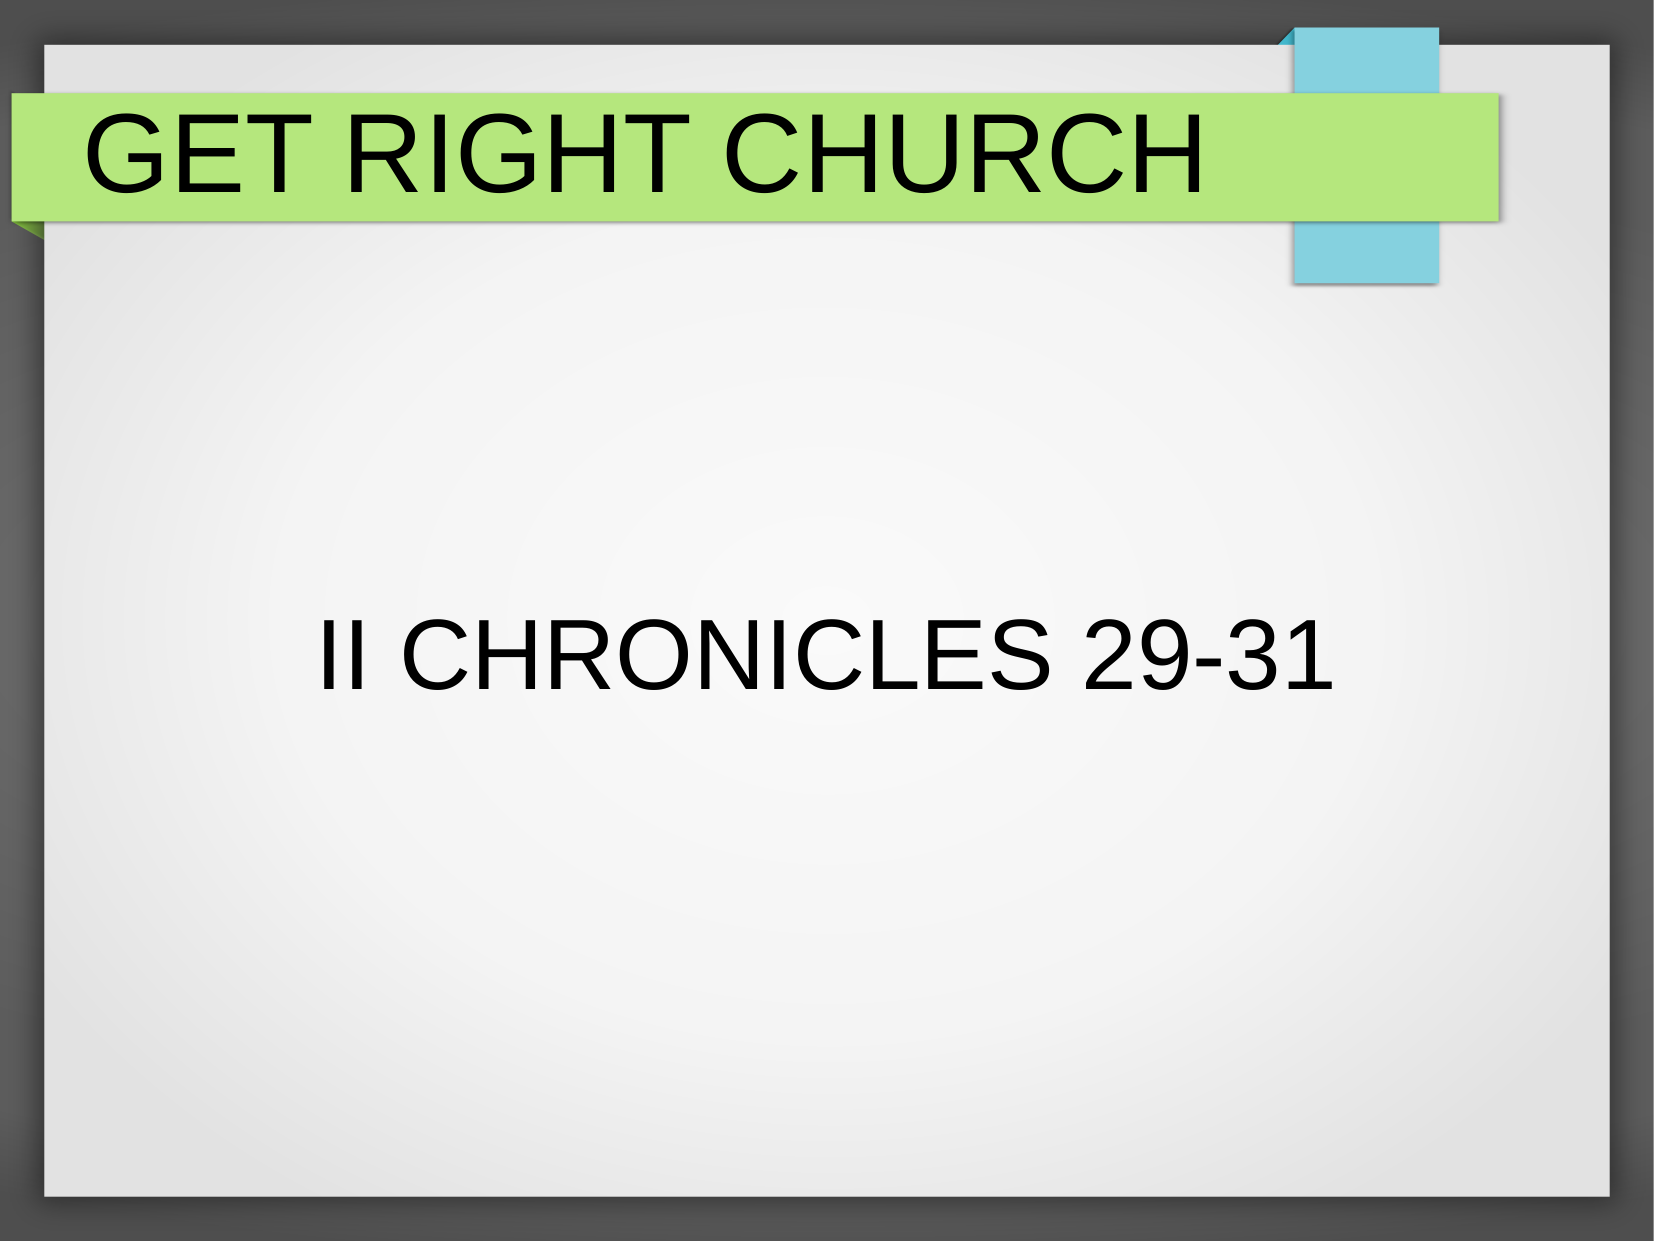

# GET RIGHT CHURCH
II CHRONICLES 29-31